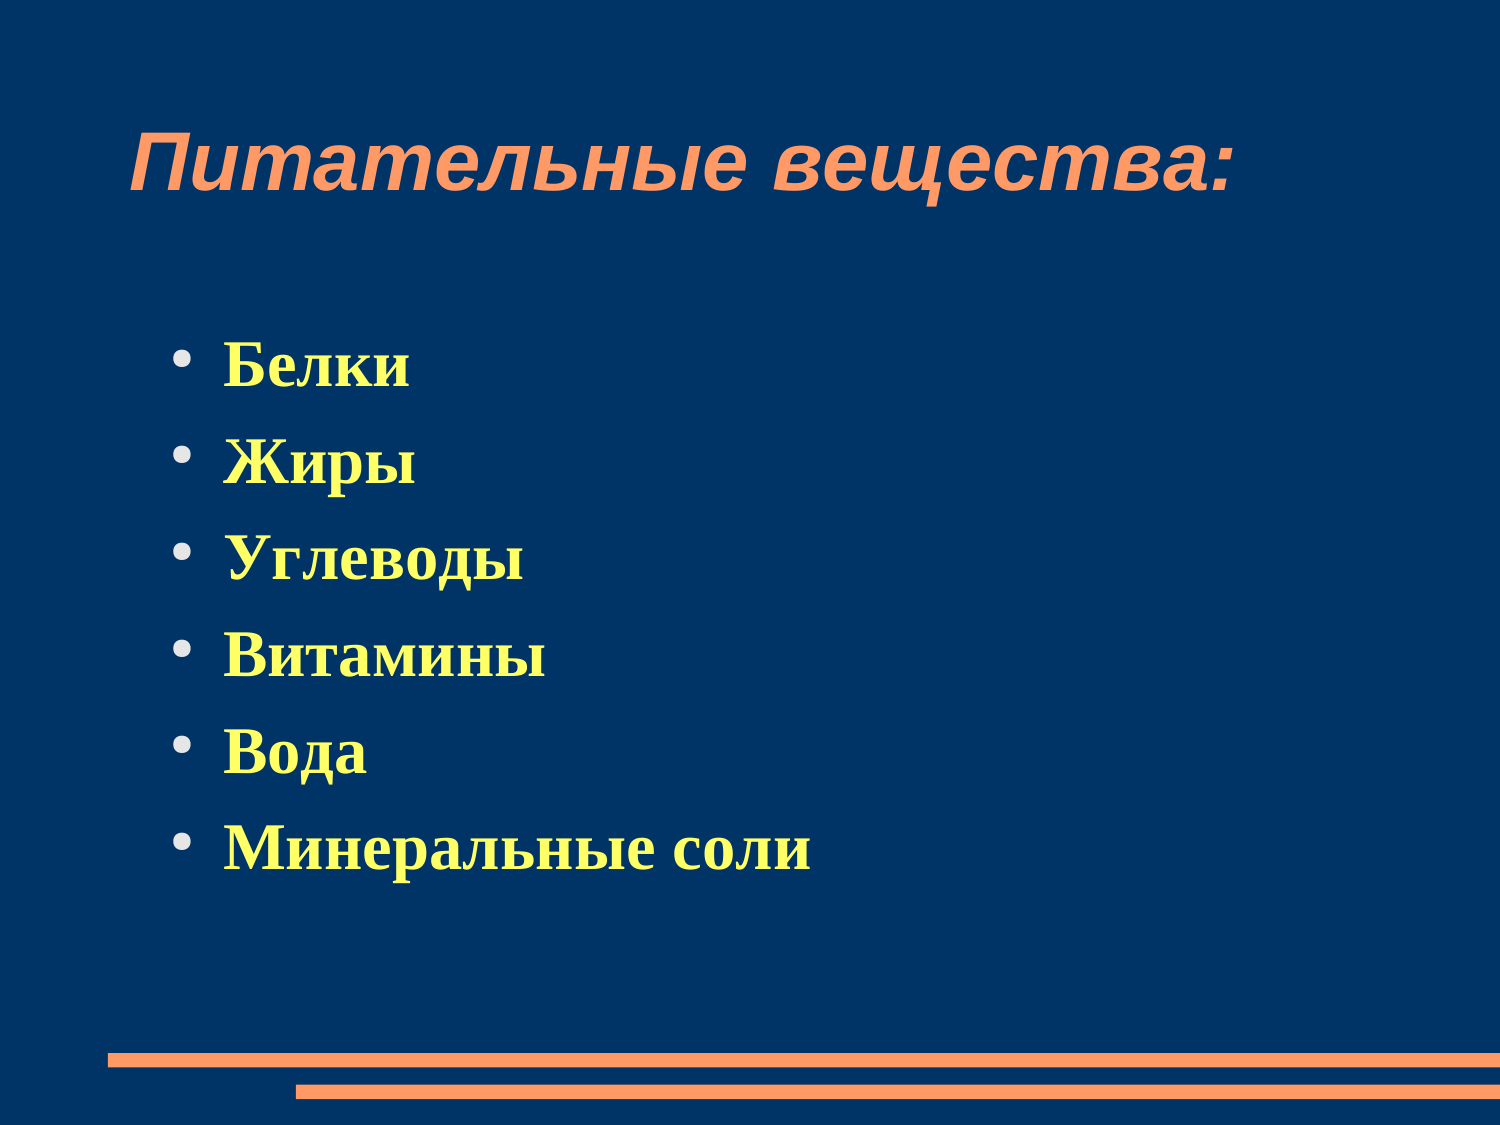

# Питательные вещества:
Белки
Жиры
Углеводы
Витамины
Вода
Минеральные соли